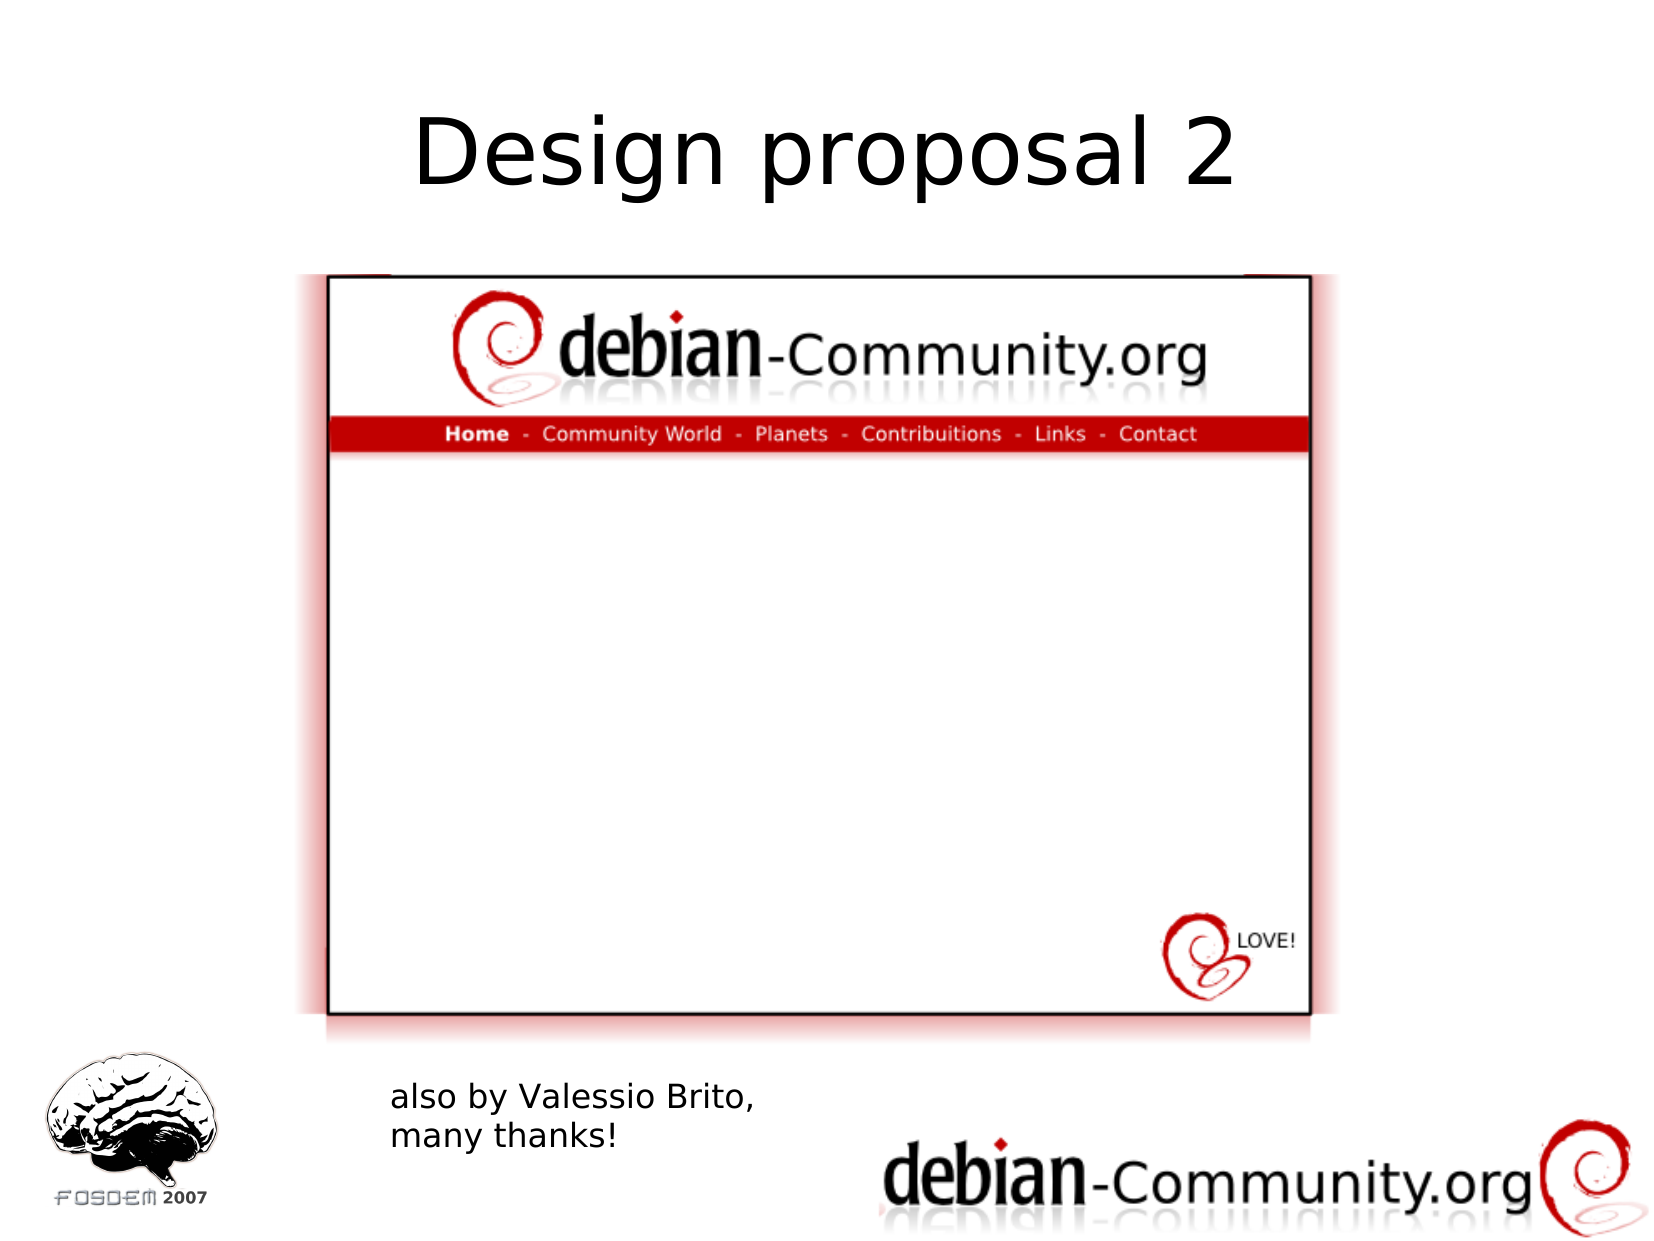

# Design proposal 2
also by Valessio Brito,
many thanks!